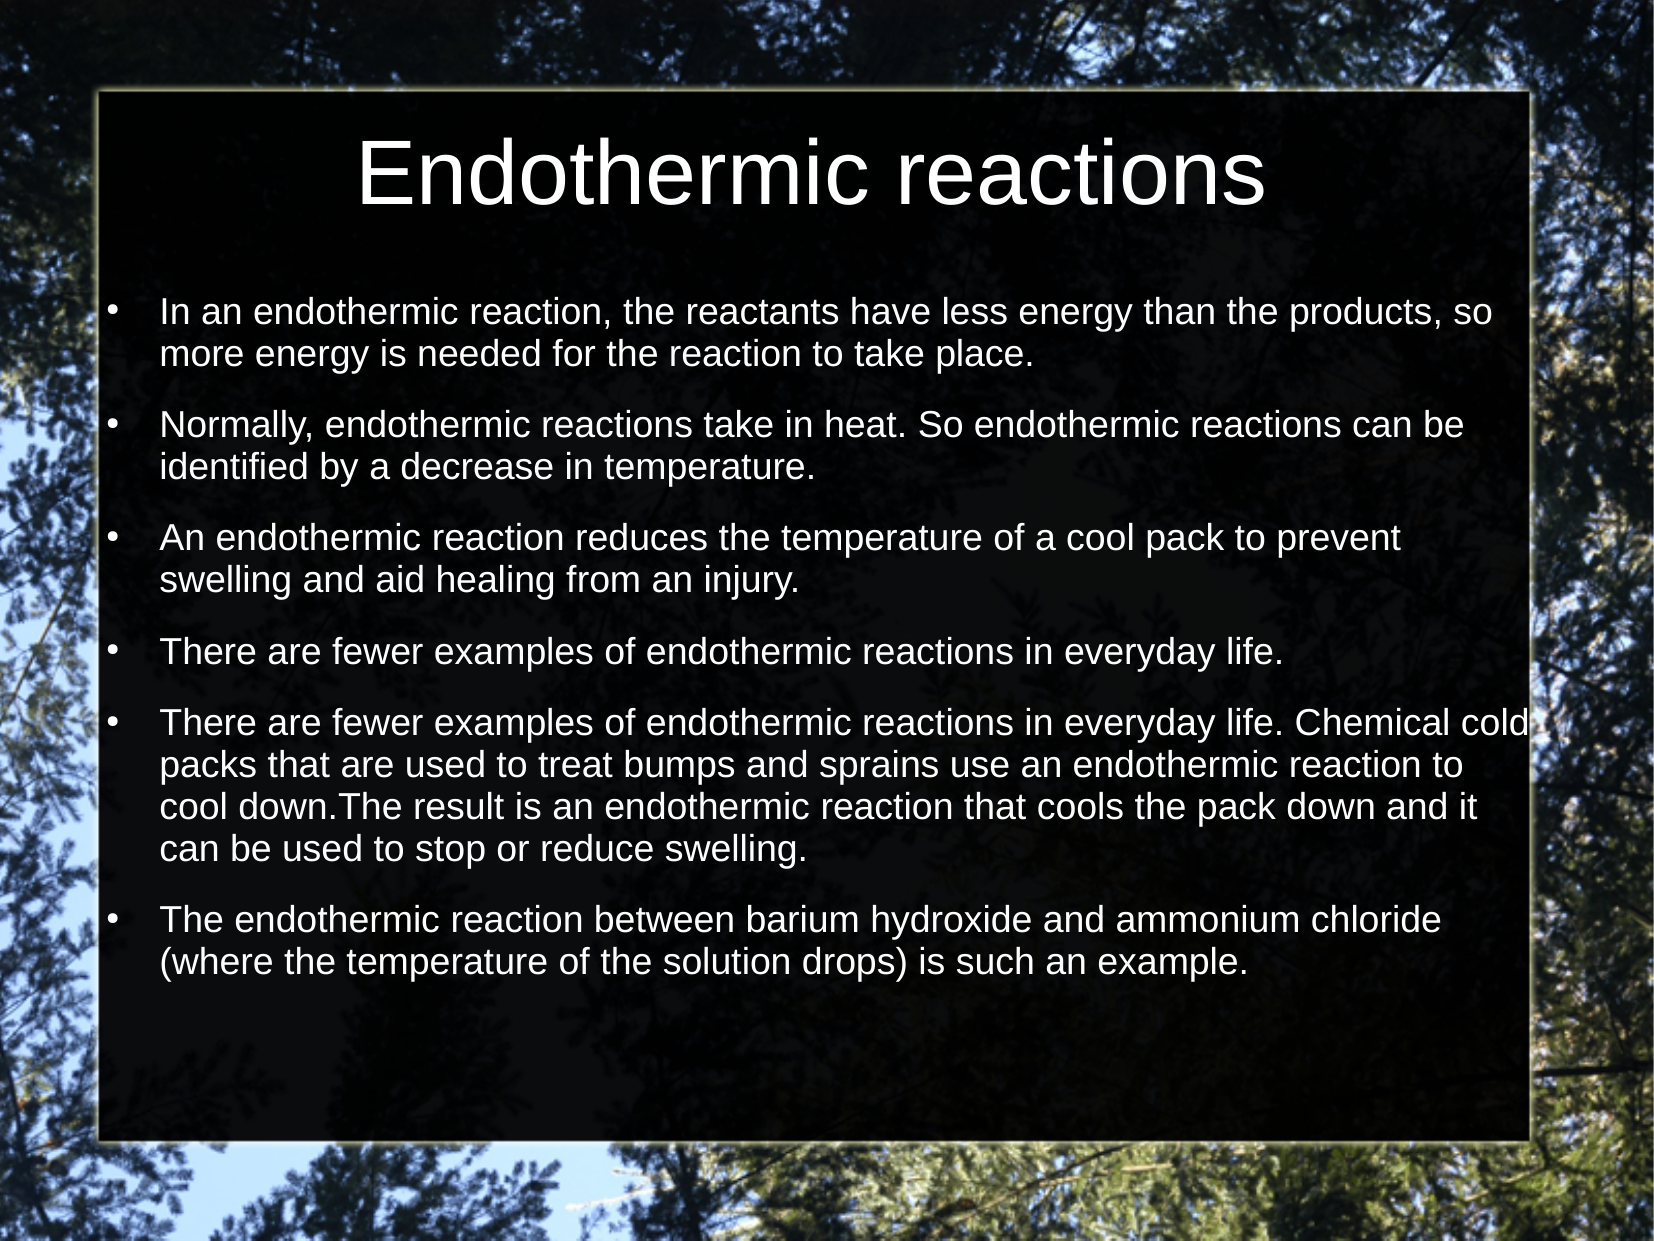

# Endothermic reactions
In an endothermic reaction, the reactants have less energy than the products, so more energy is needed for the reaction to take place.
Normally, endothermic reactions take in heat. So endothermic reactions can be identified by a decrease in temperature.
An endothermic reaction reduces the temperature of a cool pack to prevent swelling and aid healing from an injury.
There are fewer examples of endothermic reactions in everyday life.
There are fewer examples of endothermic reactions in everyday life. Chemical cold packs that are used to treat bumps and sprains use an endothermic reaction to cool down.The result is an endothermic reaction that cools the pack down and it can be used to stop or reduce swelling.
The endothermic reaction between barium hydroxide and ammonium chloride (where the temperature of the solution drops) is such an example.